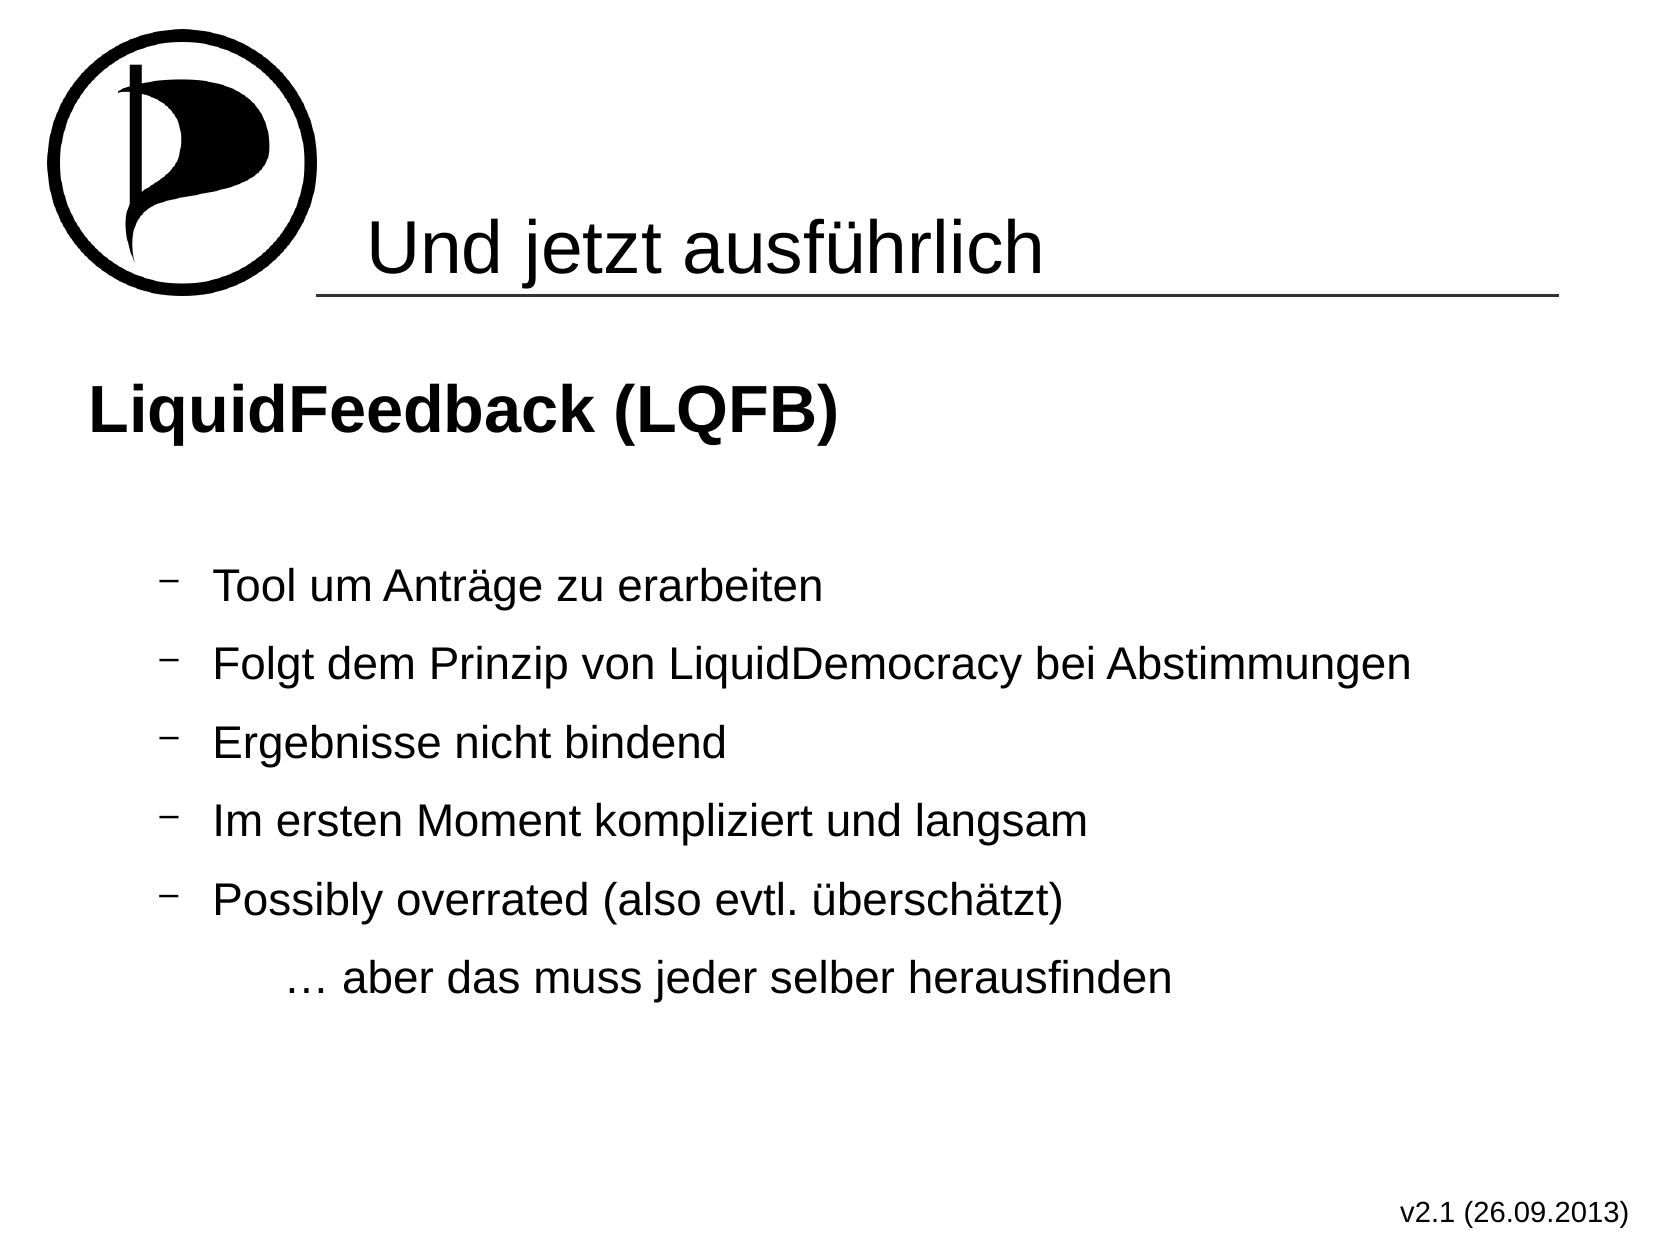

Und jetzt ausführlich
# LiquidFeedback (LQFB)
Tool um Anträge zu erarbeiten
Folgt dem Prinzip von LiquidDemocracy bei Abstimmungen
Ergebnisse nicht bindend
Im ersten Moment kompliziert und langsam
Possibly overrated (also evtl. überschätzt)
… aber das muss jeder selber herausfinden
v2.1 (26.09.2013)